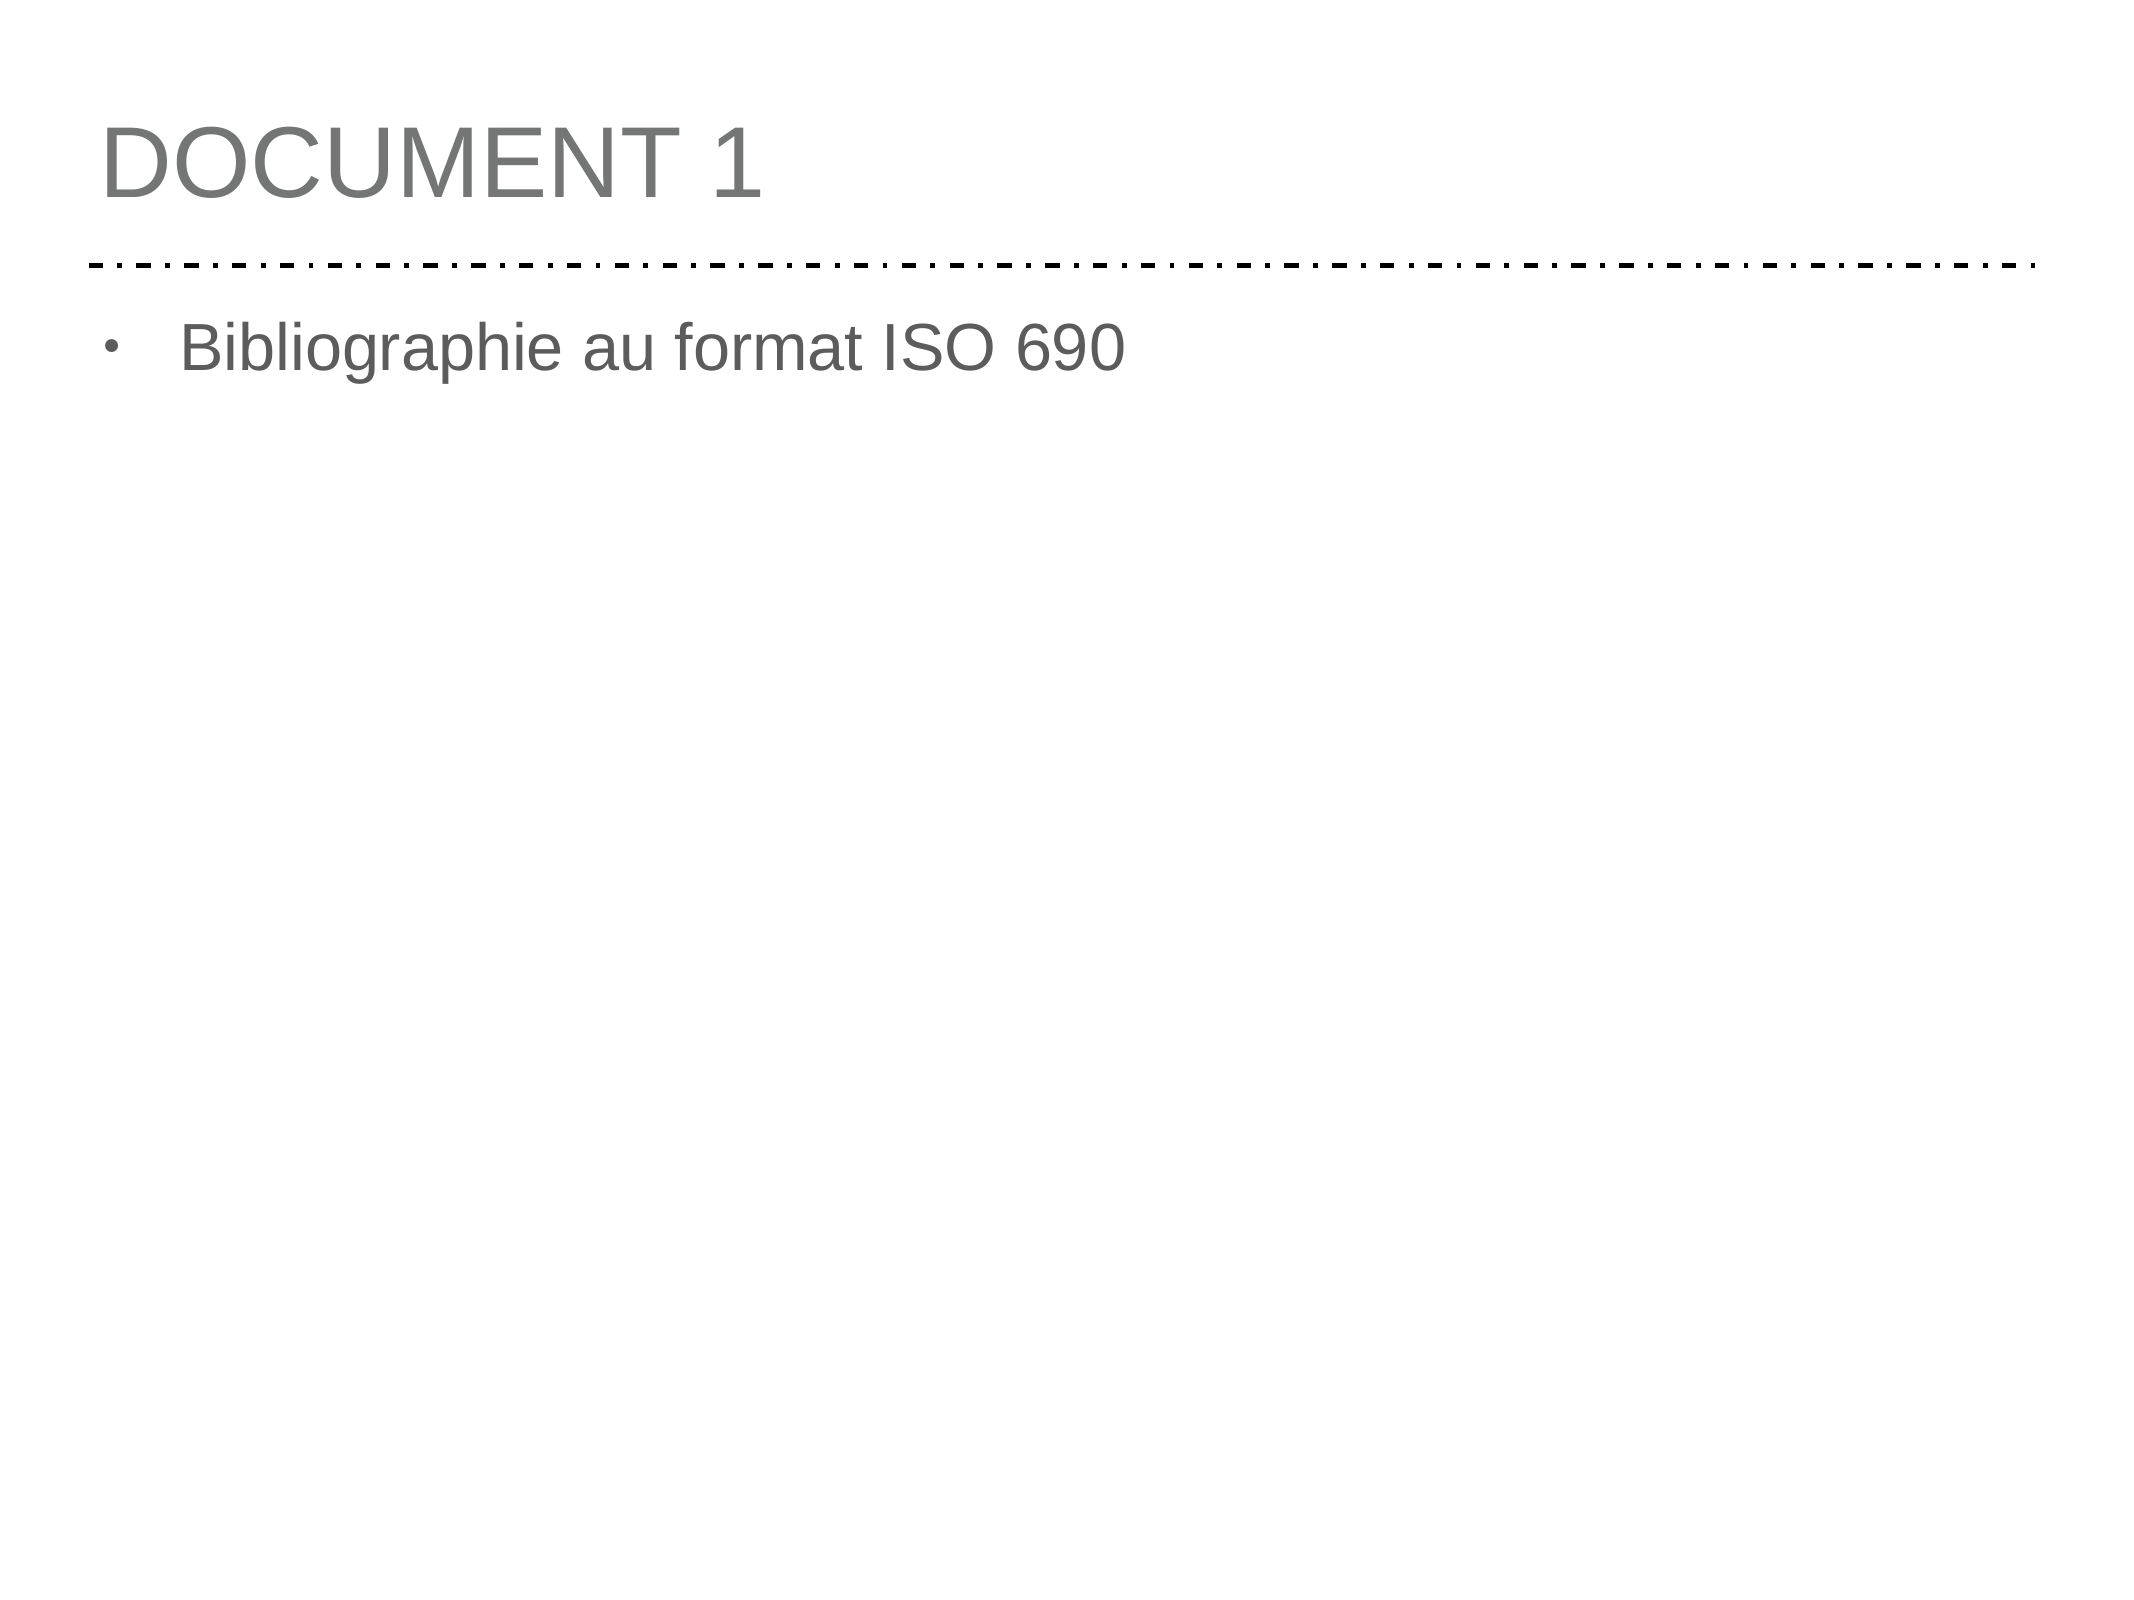

DOCUMENT 1
Bibliographie au format ISO 690